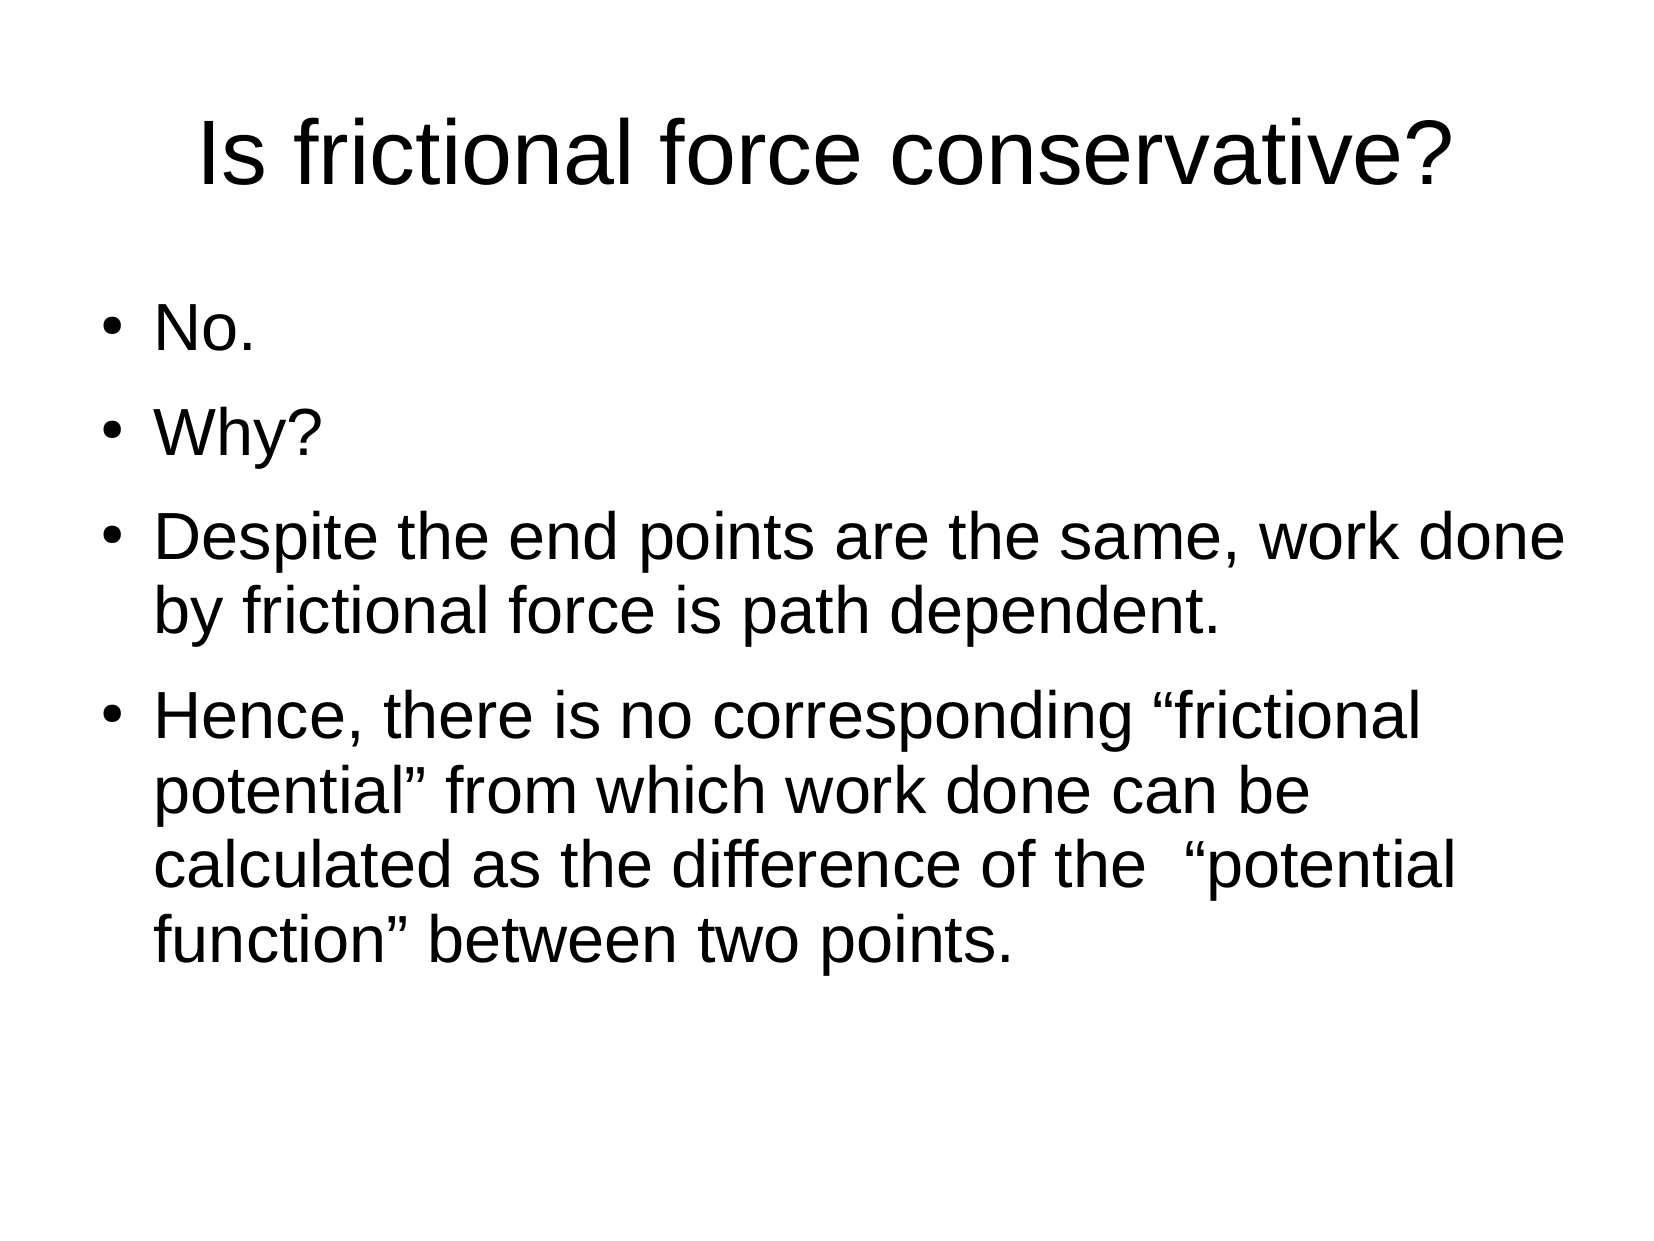

# Is frictional force conservative?
No.
Why?
Despite the end points are the same, work done by frictional force is path dependent.
Hence, there is no corresponding “frictional potential” from which work done can be calculated as the difference of the “potential function” between two points.